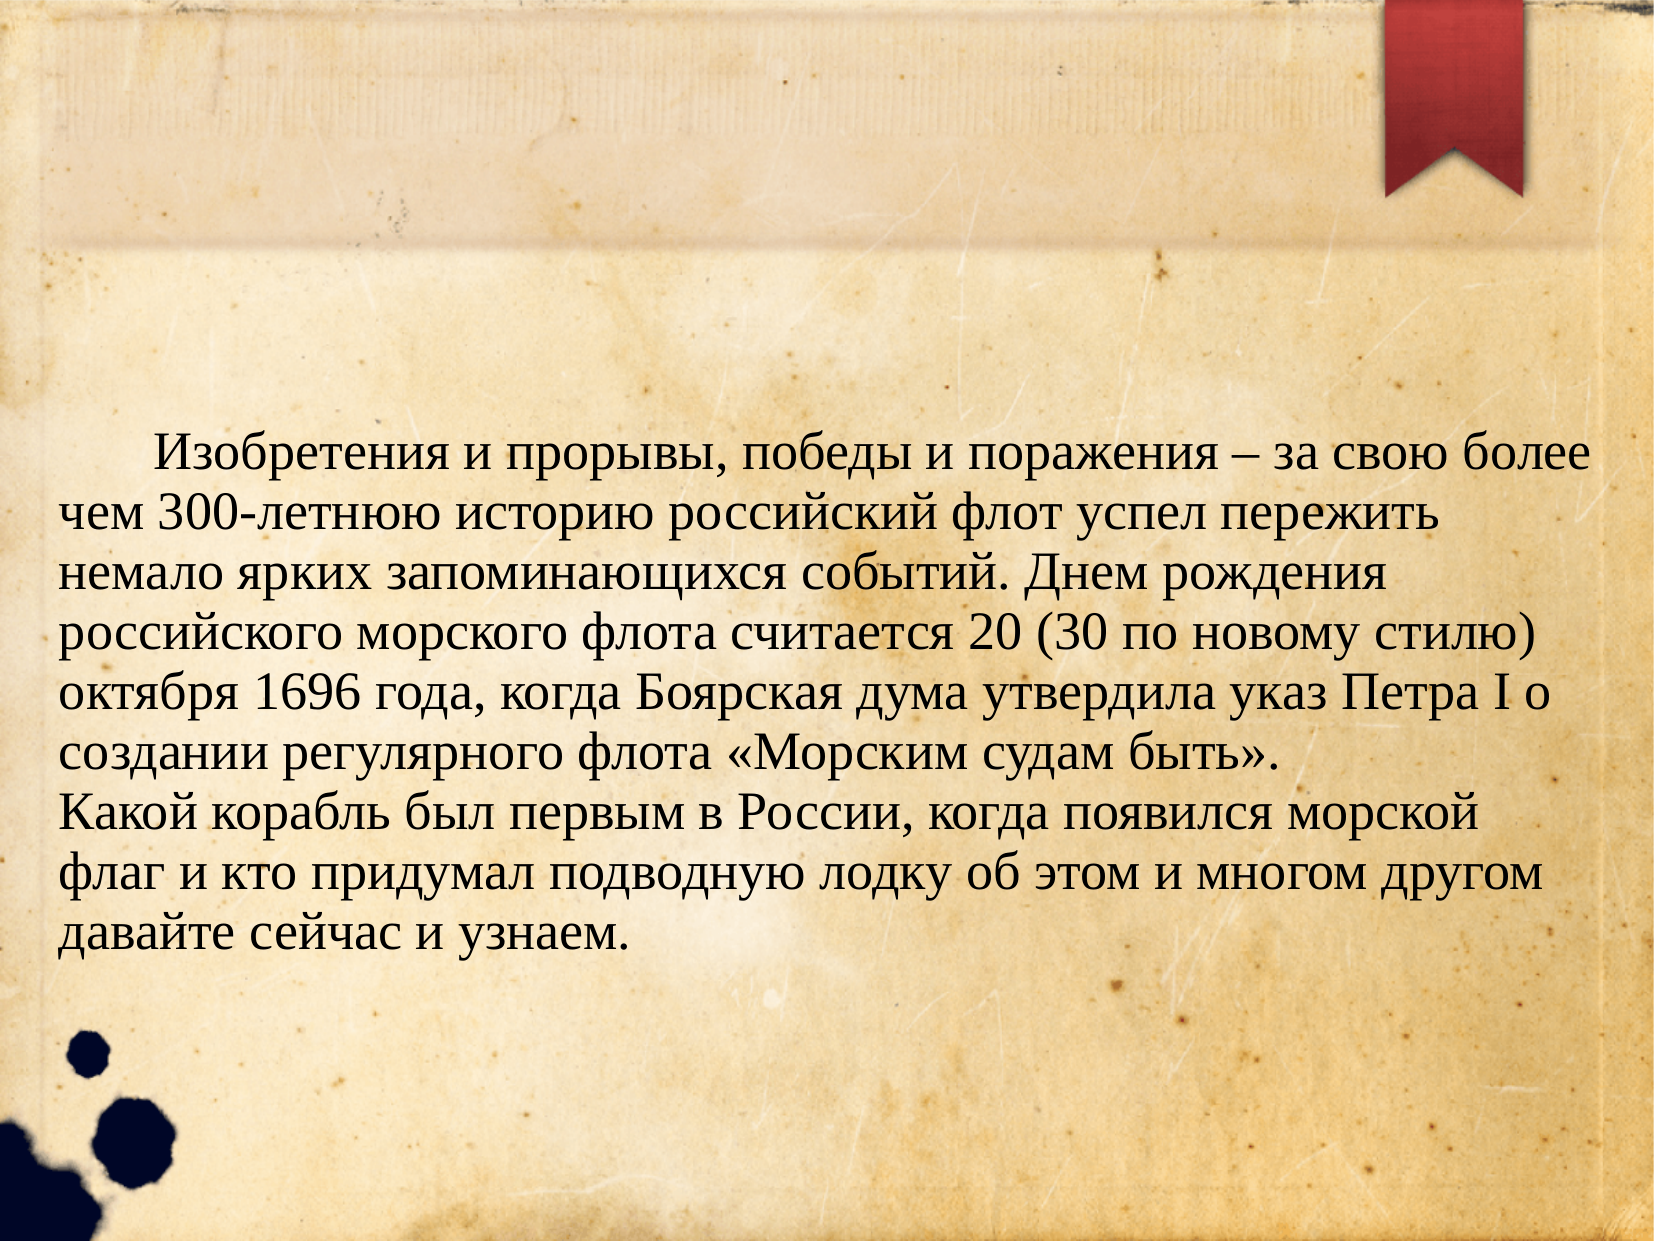

# Изобретения и прорывы, победы и поражения – за свою более чем 300-летнюю историю российский флот успел пережить немало ярких запоминающихся событий. Днем рождения российского морского флота считается 20 (30 по новому стилю) октября 1696 года, когда Боярская дума утвердила указ Петра I о создании регулярного флота «Морским судам быть». Какой корабль был первым в России, когда появился морской флаг и кто придумал подводную лодку об этом и многом другом давайте сейчас и узнаем.